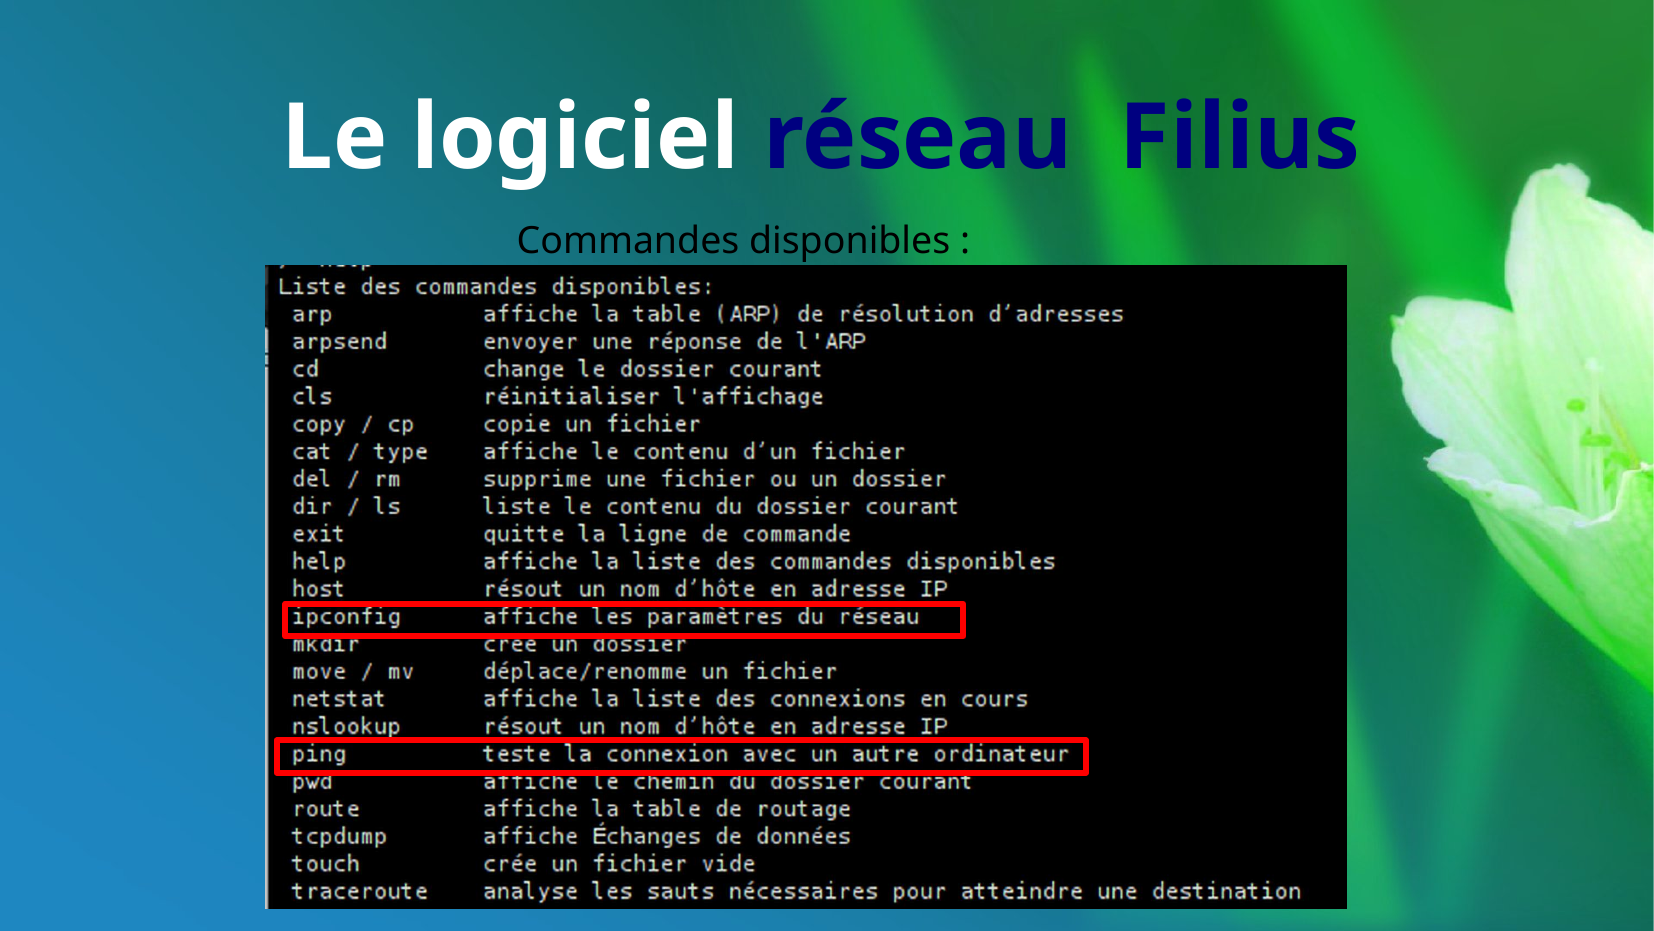

# Le logiciel réseau Filius
Commandes disponibles :